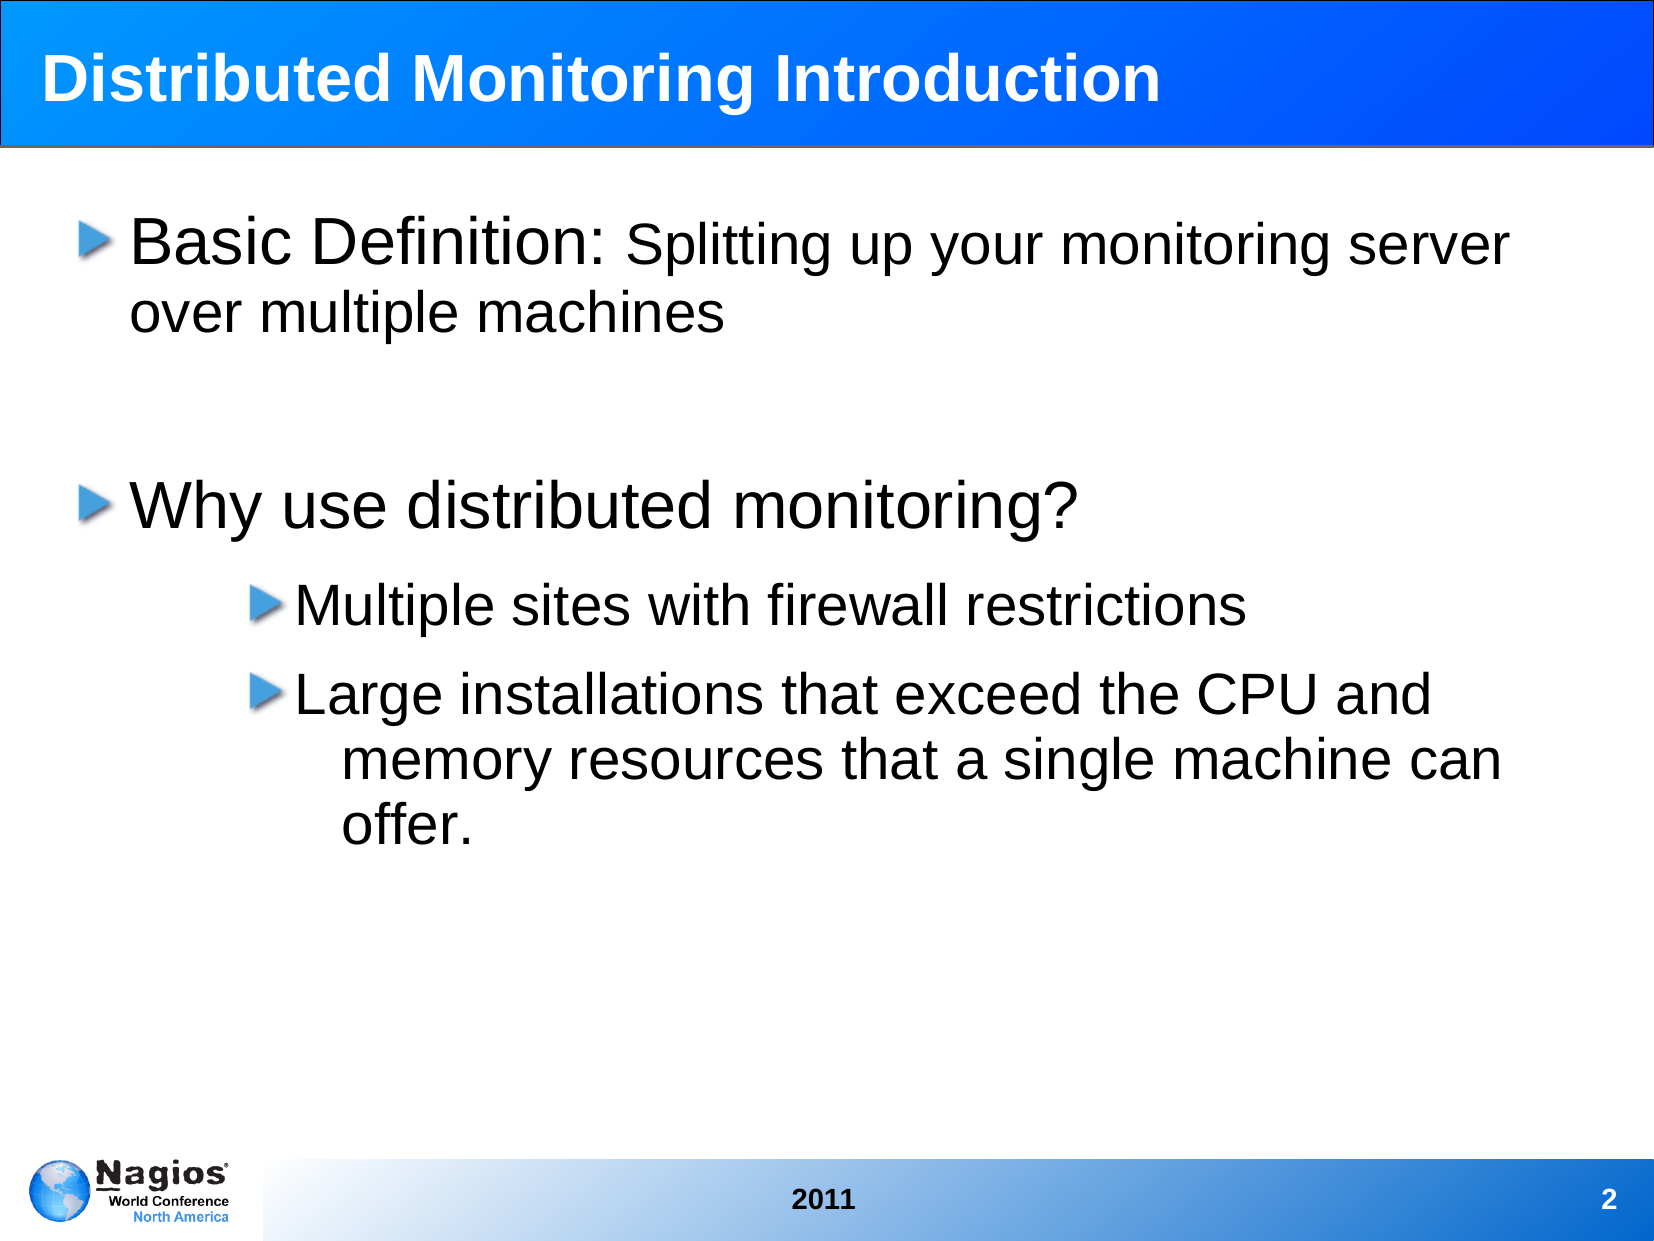

# Distributed Monitoring Introduction
Basic Definition: Splitting up your monitoring server over multiple machines
Why use distributed monitoring?
Multiple sites with firewall restrictions
Large installations that exceed the CPU and memory resources that a single machine can offer.
2011
2